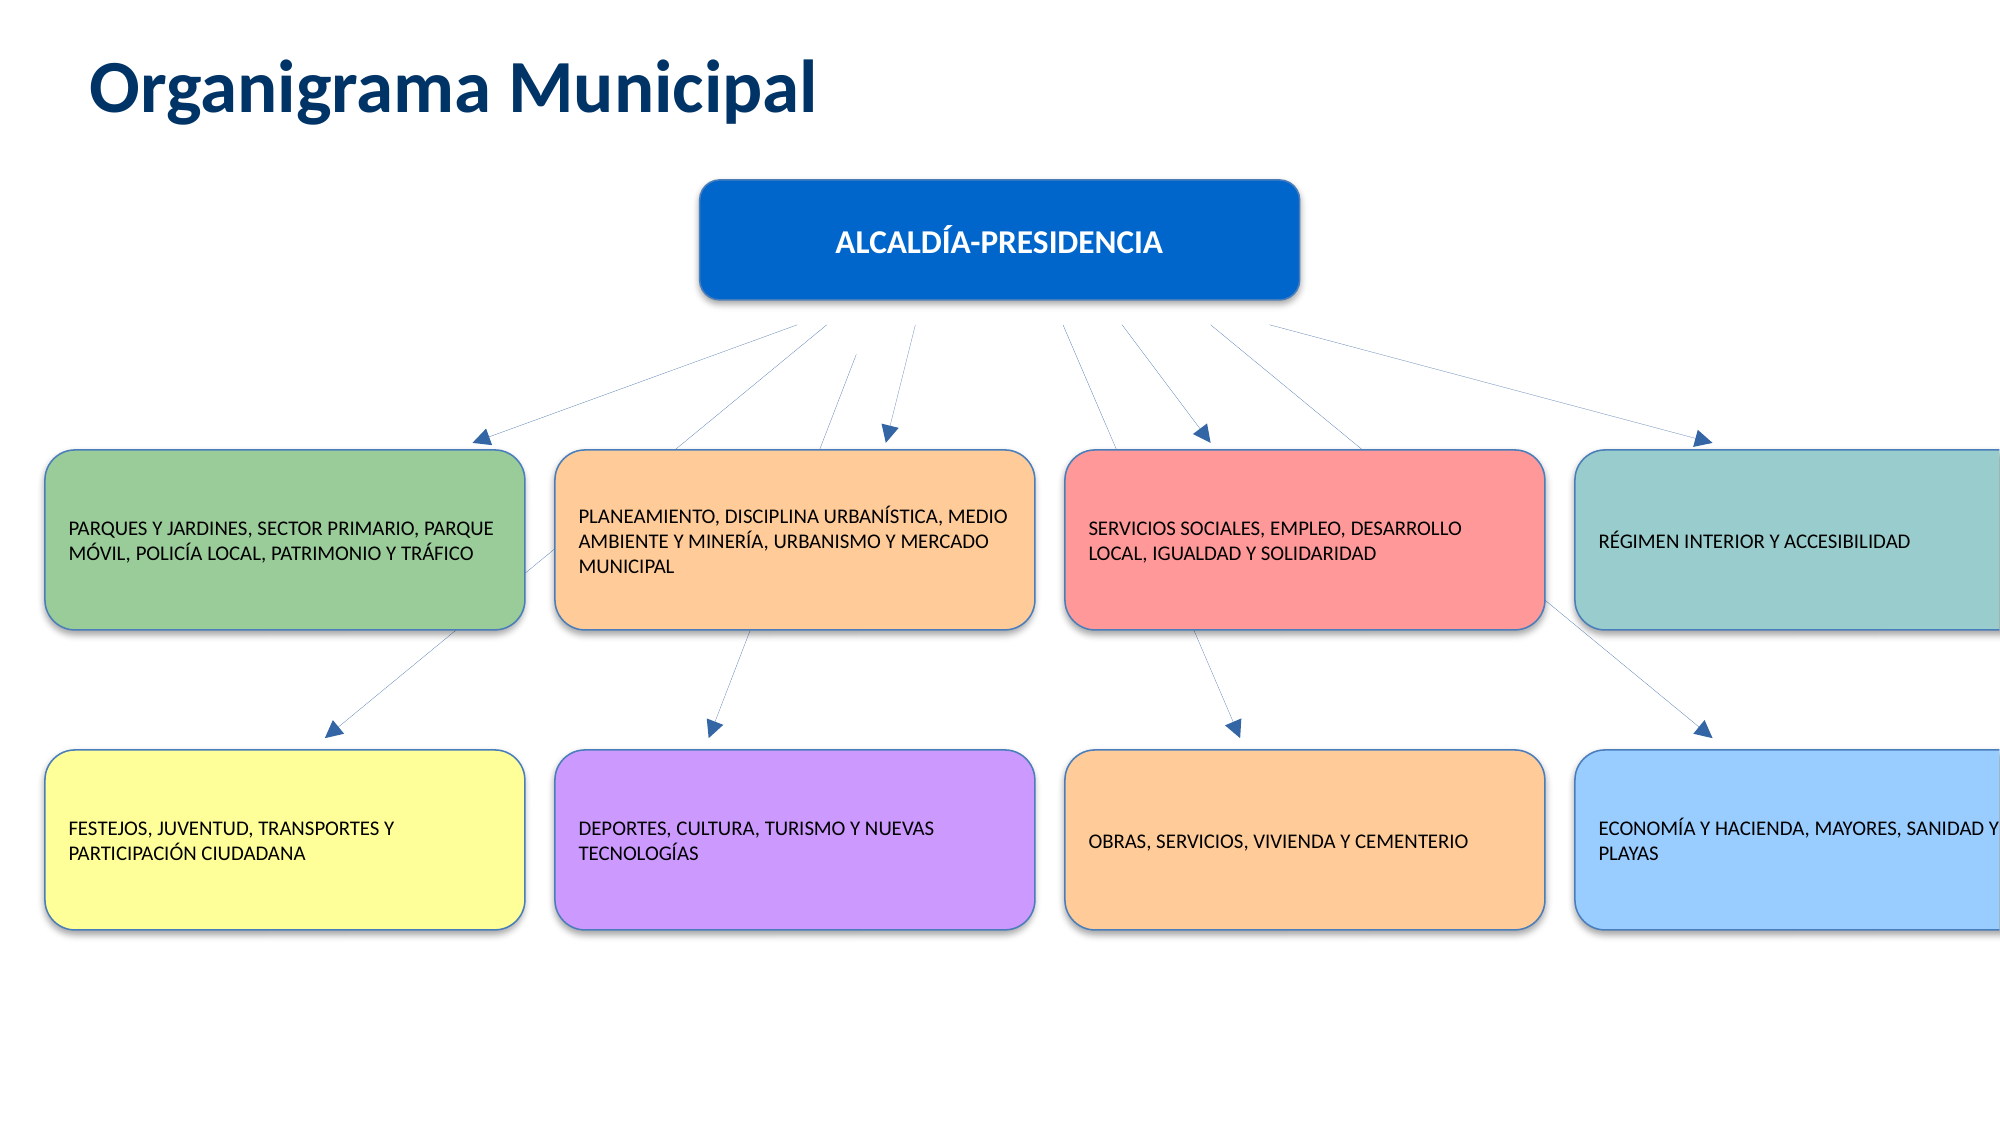

Organigrama Municipal
ALCALDÍA-PRESIDENCIA
PARQUES Y JARDINES, SECTOR PRIMARIO, PARQUE MÓVIL, POLICÍA LOCAL, PATRIMONIO Y TRÁFICO
PLANEAMIENTO, DISCIPLINA URBANÍSTICA, MEDIO AMBIENTE Y MINERÍA, URBANISMO Y MERCADO MUNICIPAL
SERVICIOS SOCIALES, EMPLEO, DESARROLLO LOCAL, IGUALDAD Y SOLIDARIDAD
RÉGIMEN INTERIOR Y ACCESIBILIDAD
FESTEJOS, JUVENTUD, TRANSPORTES Y PARTICIPACIÓN CIUDADANA
DEPORTES, CULTURA, TURISMO Y NUEVAS TECNOLOGÍAS
OBRAS, SERVICIOS, VIVIENDA Y CEMENTERIO
ECONOMÍA Y HACIENDA, MAYORES, SANIDAD Y PLAYAS